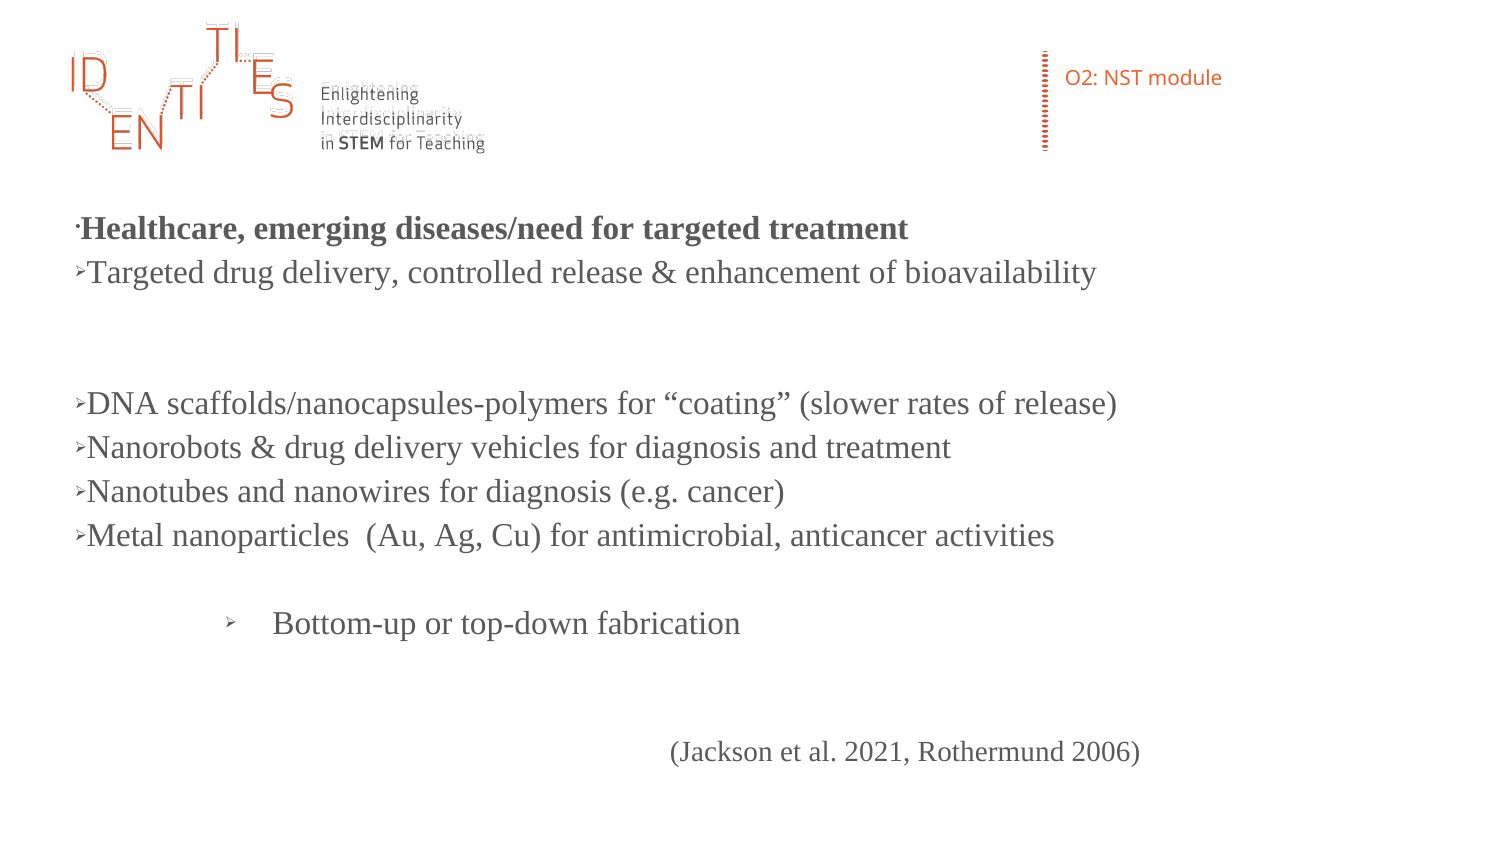

O2: NST module
Healthcare, emerging diseases/need for targeted treatment
Targeted drug delivery, controlled release & enhancement of bioavailability
DNA scaffolds/nanocapsules-polymers for “coating” (slower rates of release)
Nanorobots & drug delivery vehicles for diagnosis and treatment
Nanotubes and nanowires for diagnosis (e.g. cancer)
Metal nanoparticles (Au, Ag, Cu) for antimicrobial, anticancer activities
Bottom-up or top-down fabrication
(Jackson et al. 2021, Rothermund 2006)